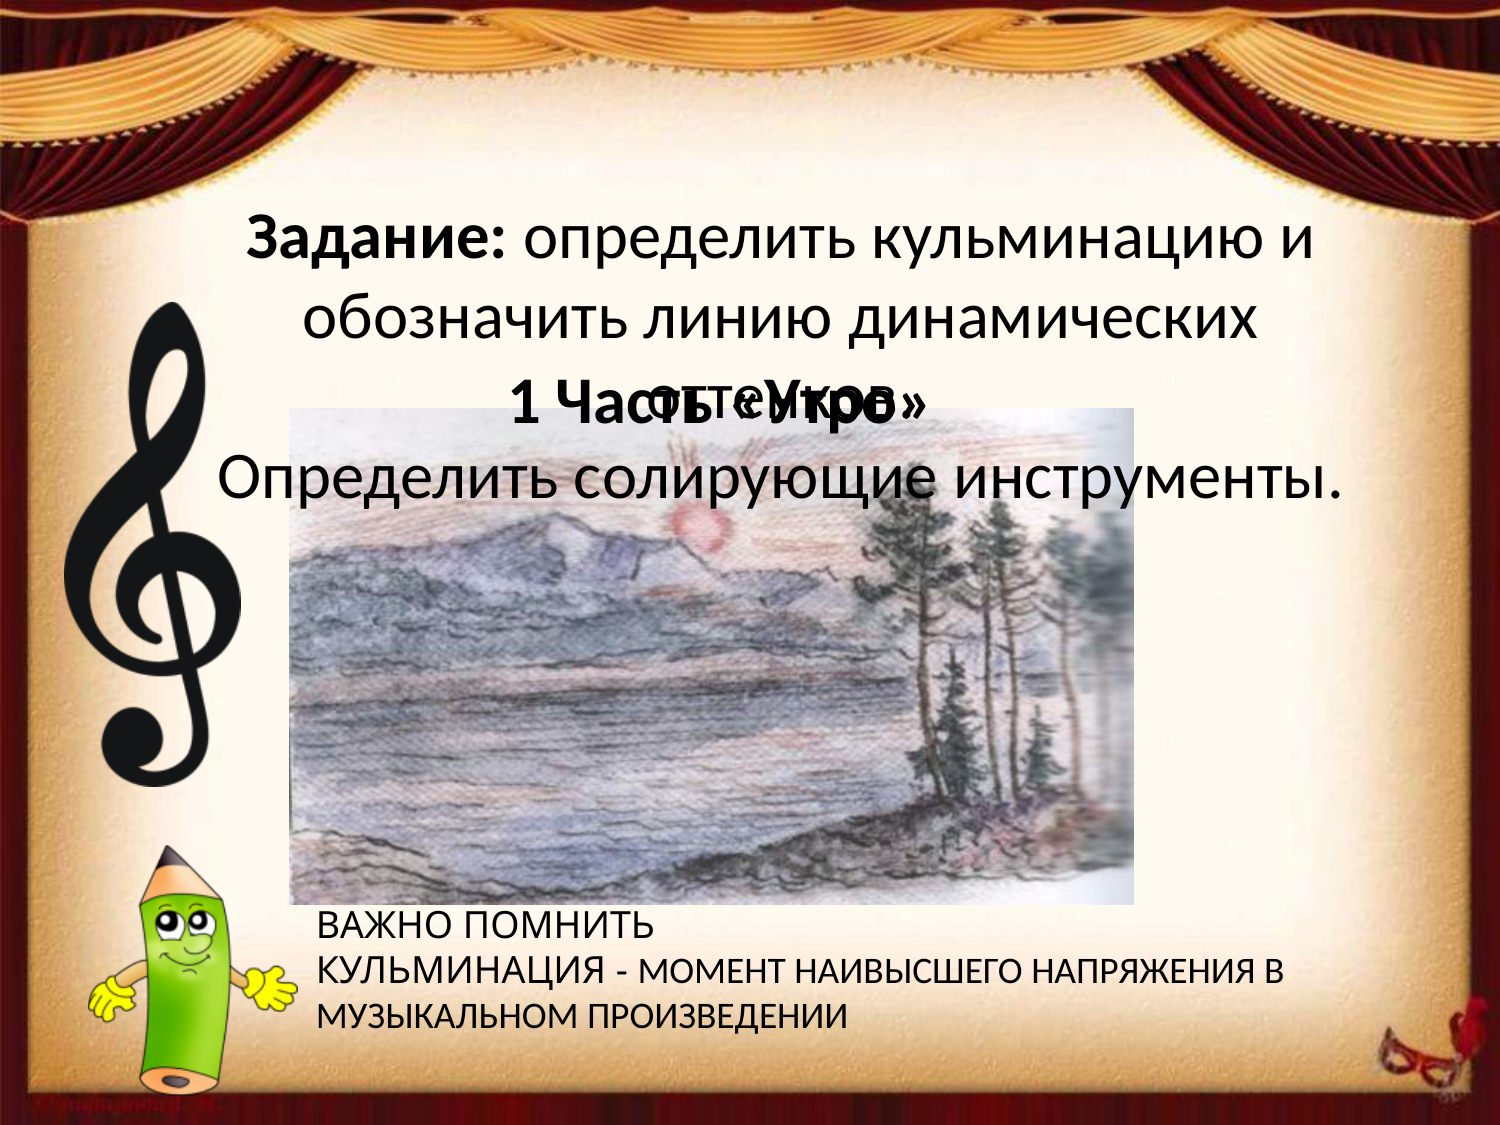

# Задание: определить кульминацию и обозначить линию динамических оттенков. Определить солирующие инструменты.
1 Часть «Утро»
ВАЖНО ПОМНИТЬ
КУЛЬМИНАЦИЯ - МОМЕНТ НАИВЫСШЕГО НАПРЯЖЕНИЯ В МУЗЫКАЛЬНОМ ПРОИЗВЕДЕНИИ